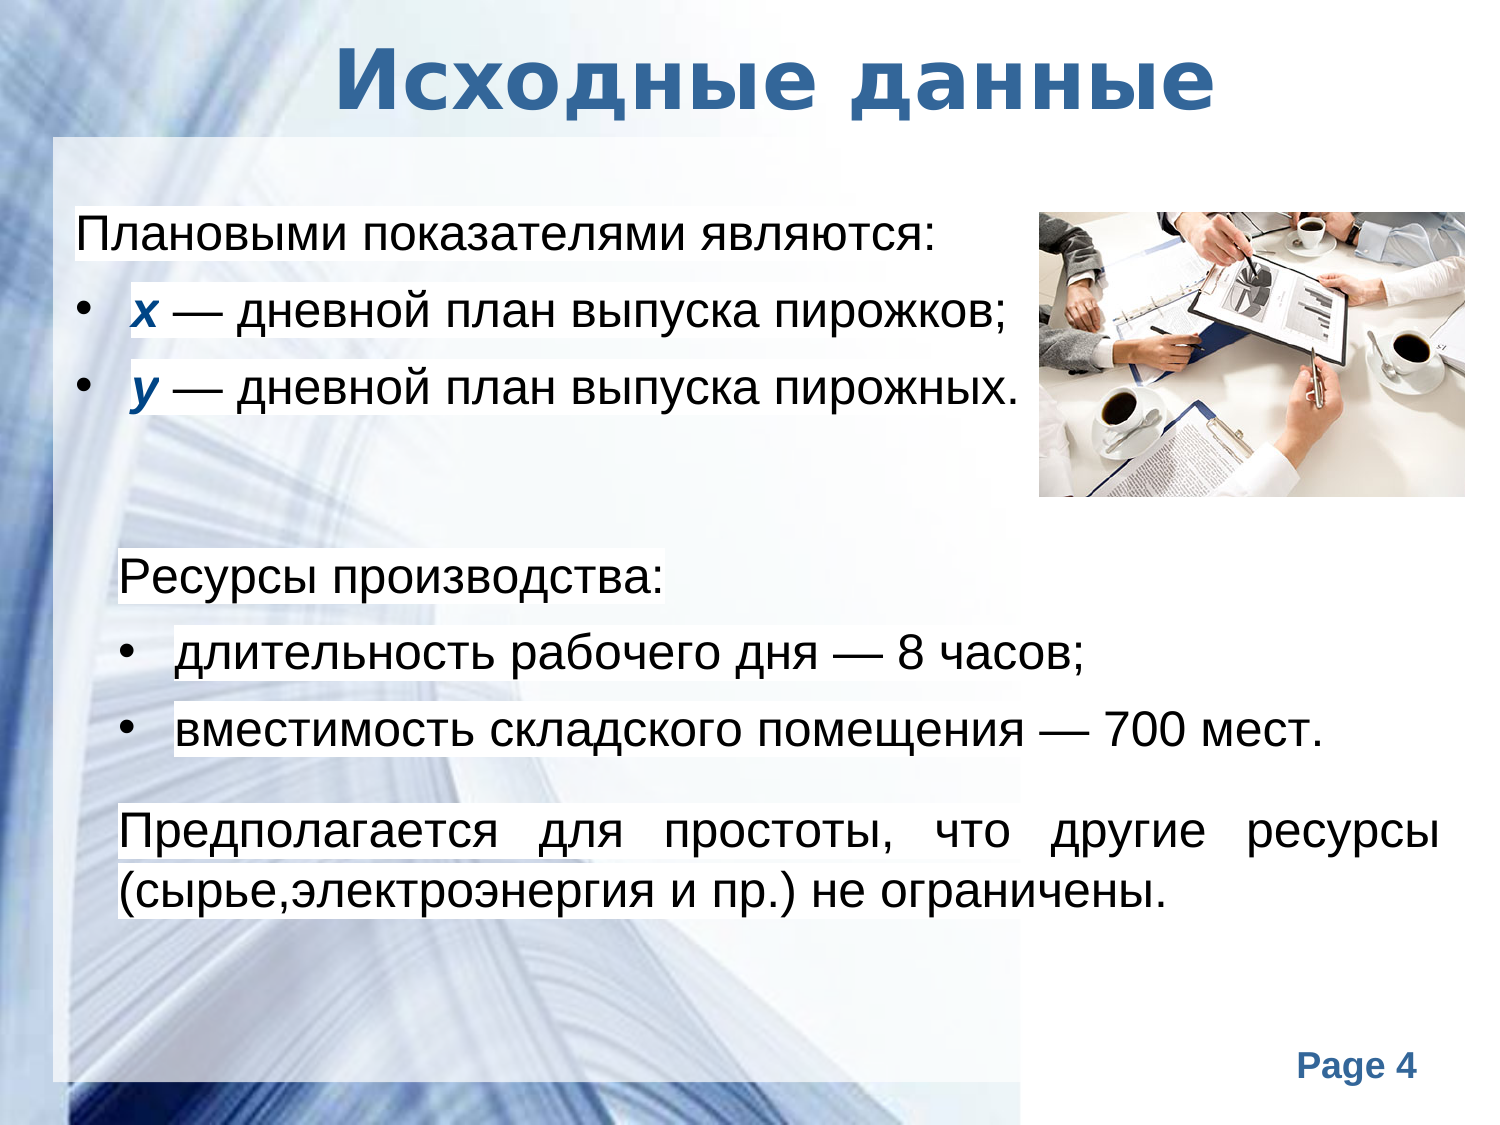

Исходные данные
# Плановыми показателями являются:
х — дневной план выпуска пирожков;
у — дневной план выпуска пирожных.
Ресурсы производства:
длительность рабочего дня — 8 часов;
вместимость складского помещения — 700 мест.
Предполагается для простоты, что другие ресурсы (сырье,электроэнергия и пр.) не ограничены.